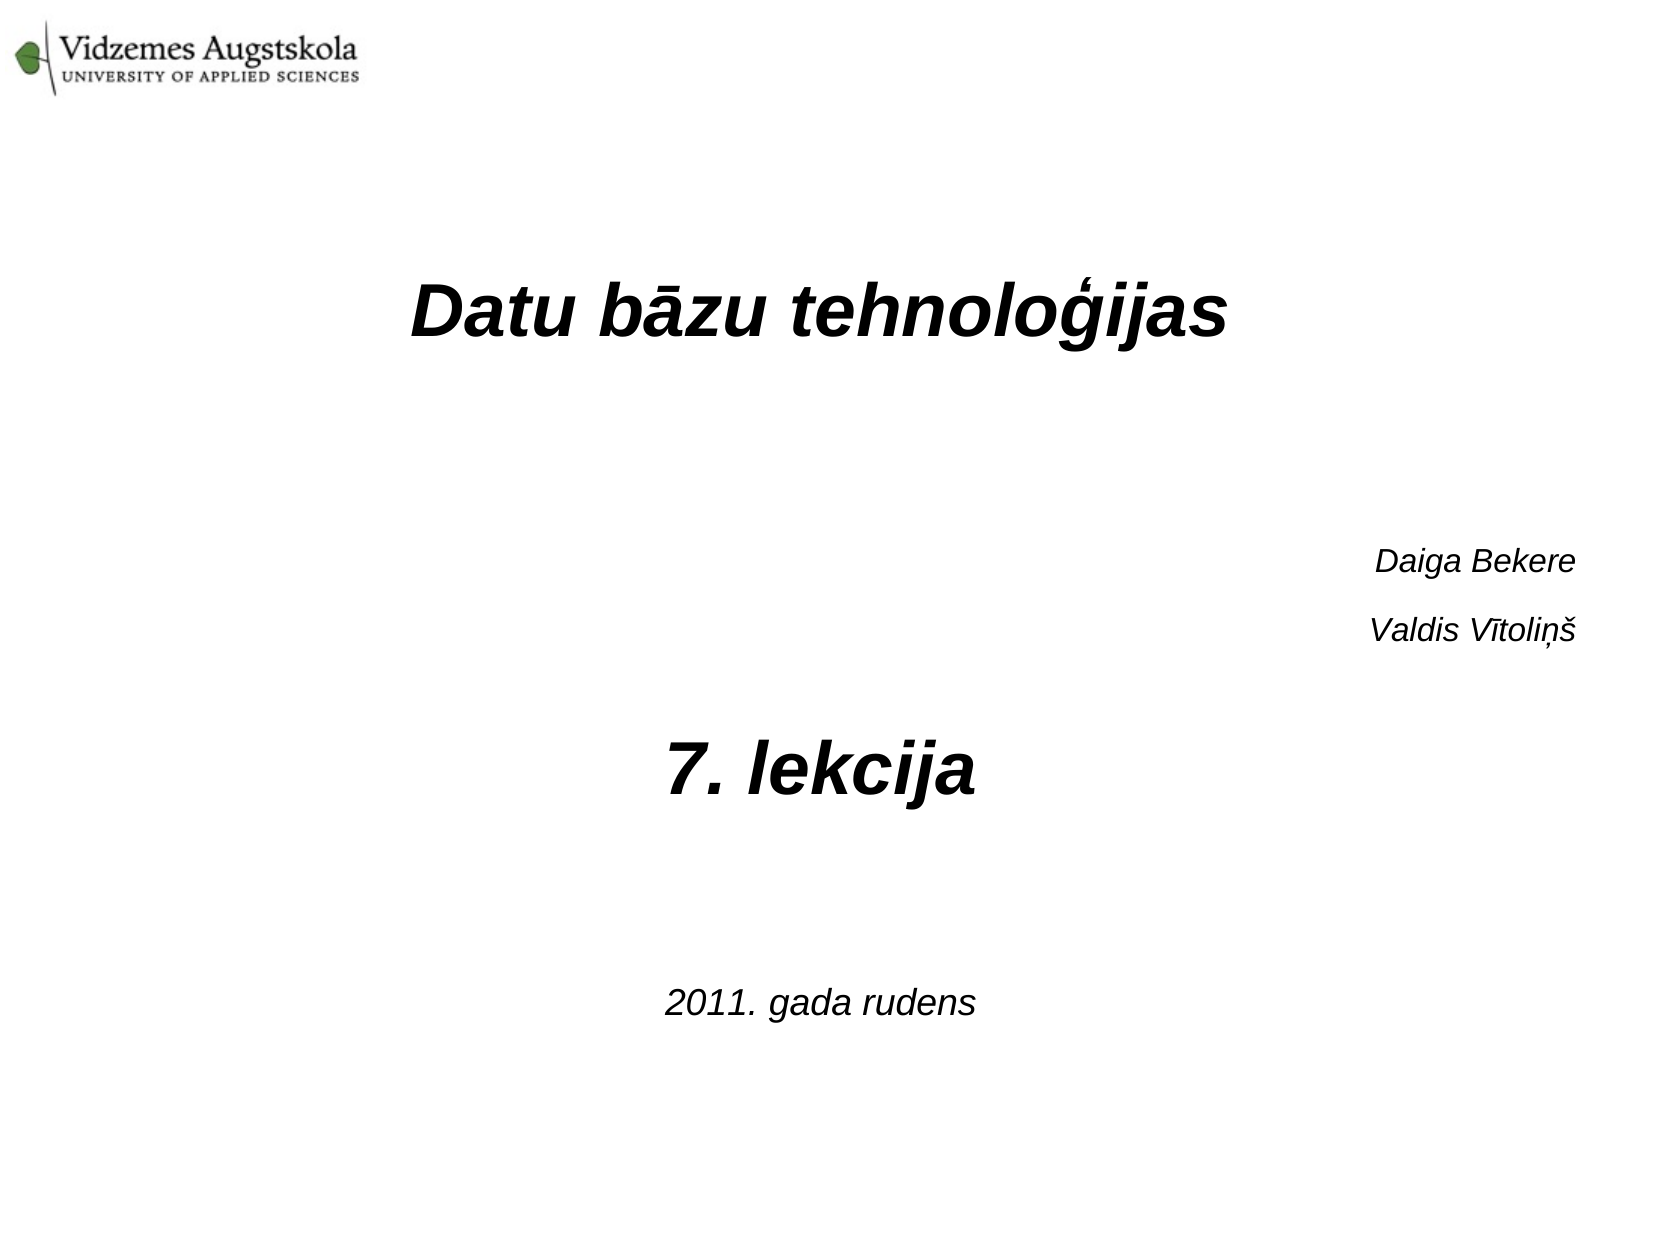

# Datu bāzu tehnoloģijas
Daiga Bekere
Valdis Vītoliņš
7. lekcija
2011. gada rudens